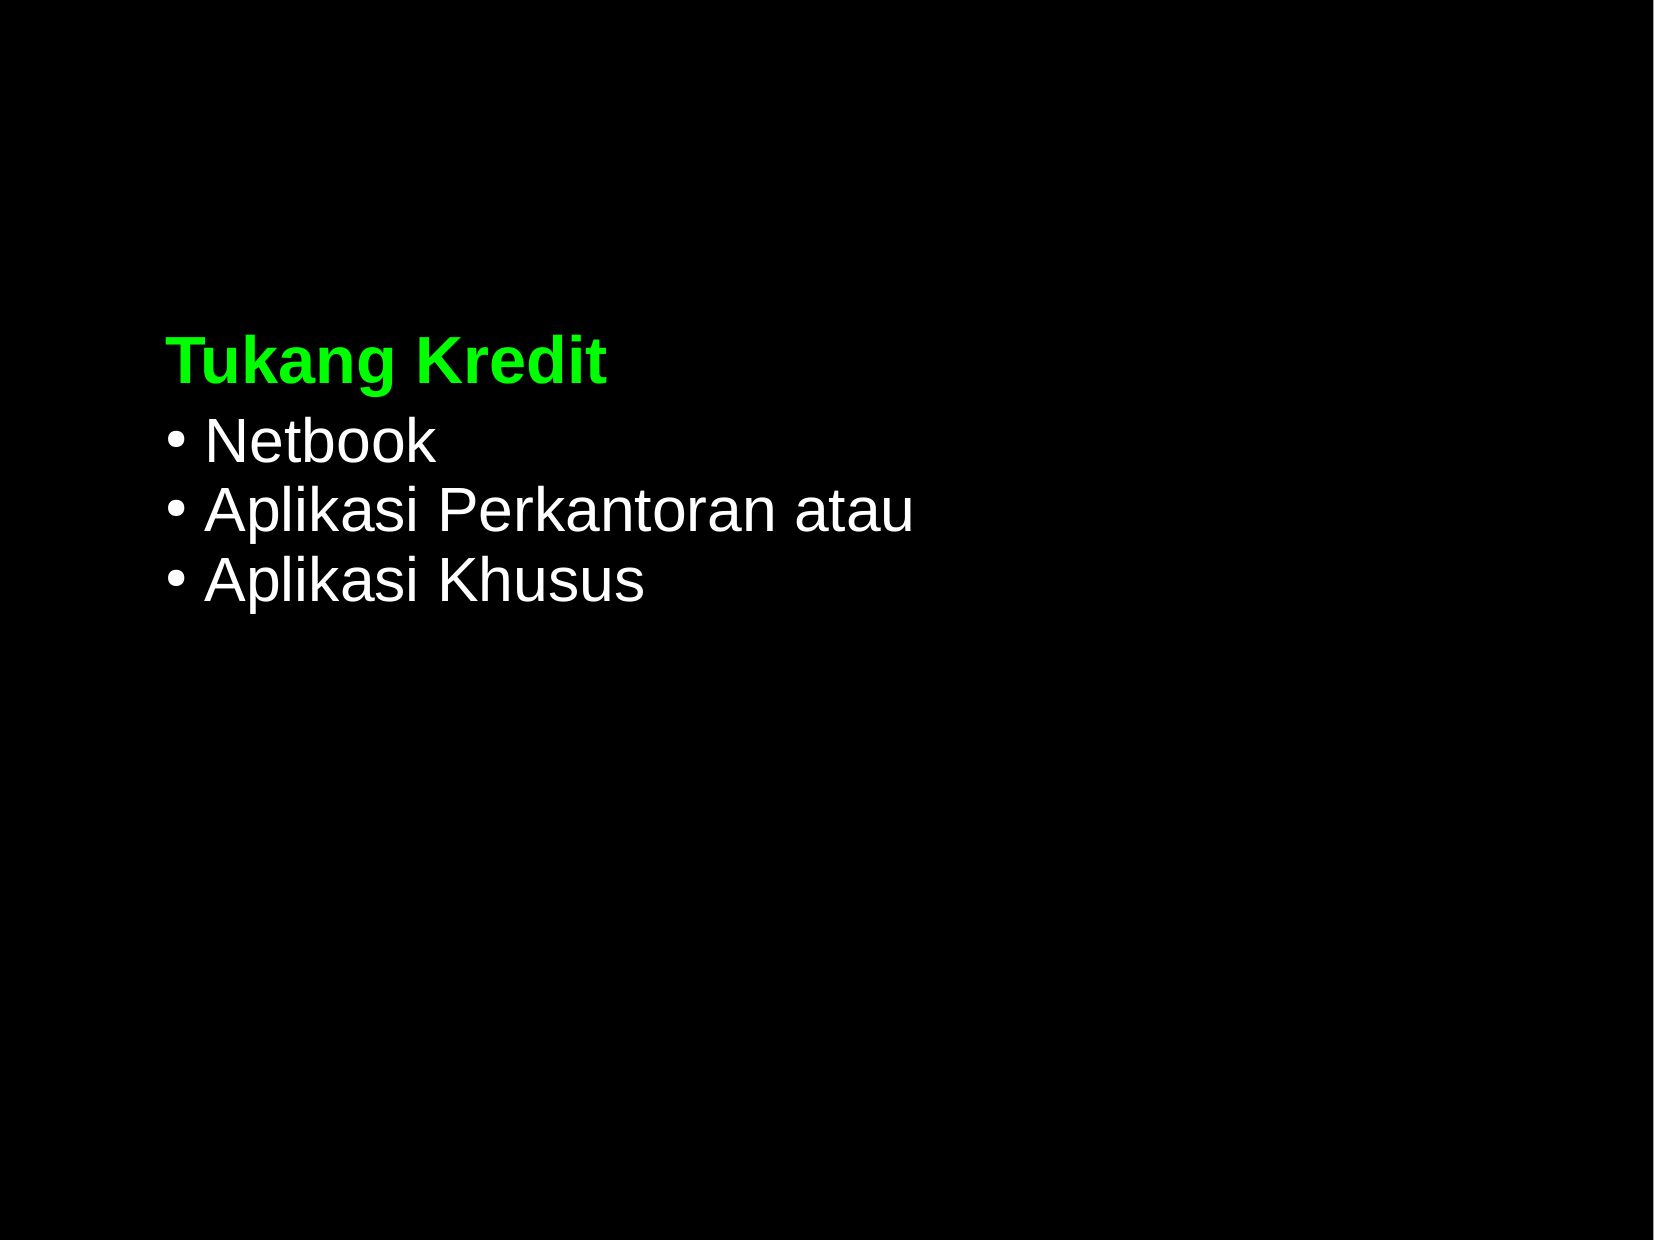

Tukang Kredit
 Netbook
 Aplikasi Perkantoran atau
 Aplikasi Khusus